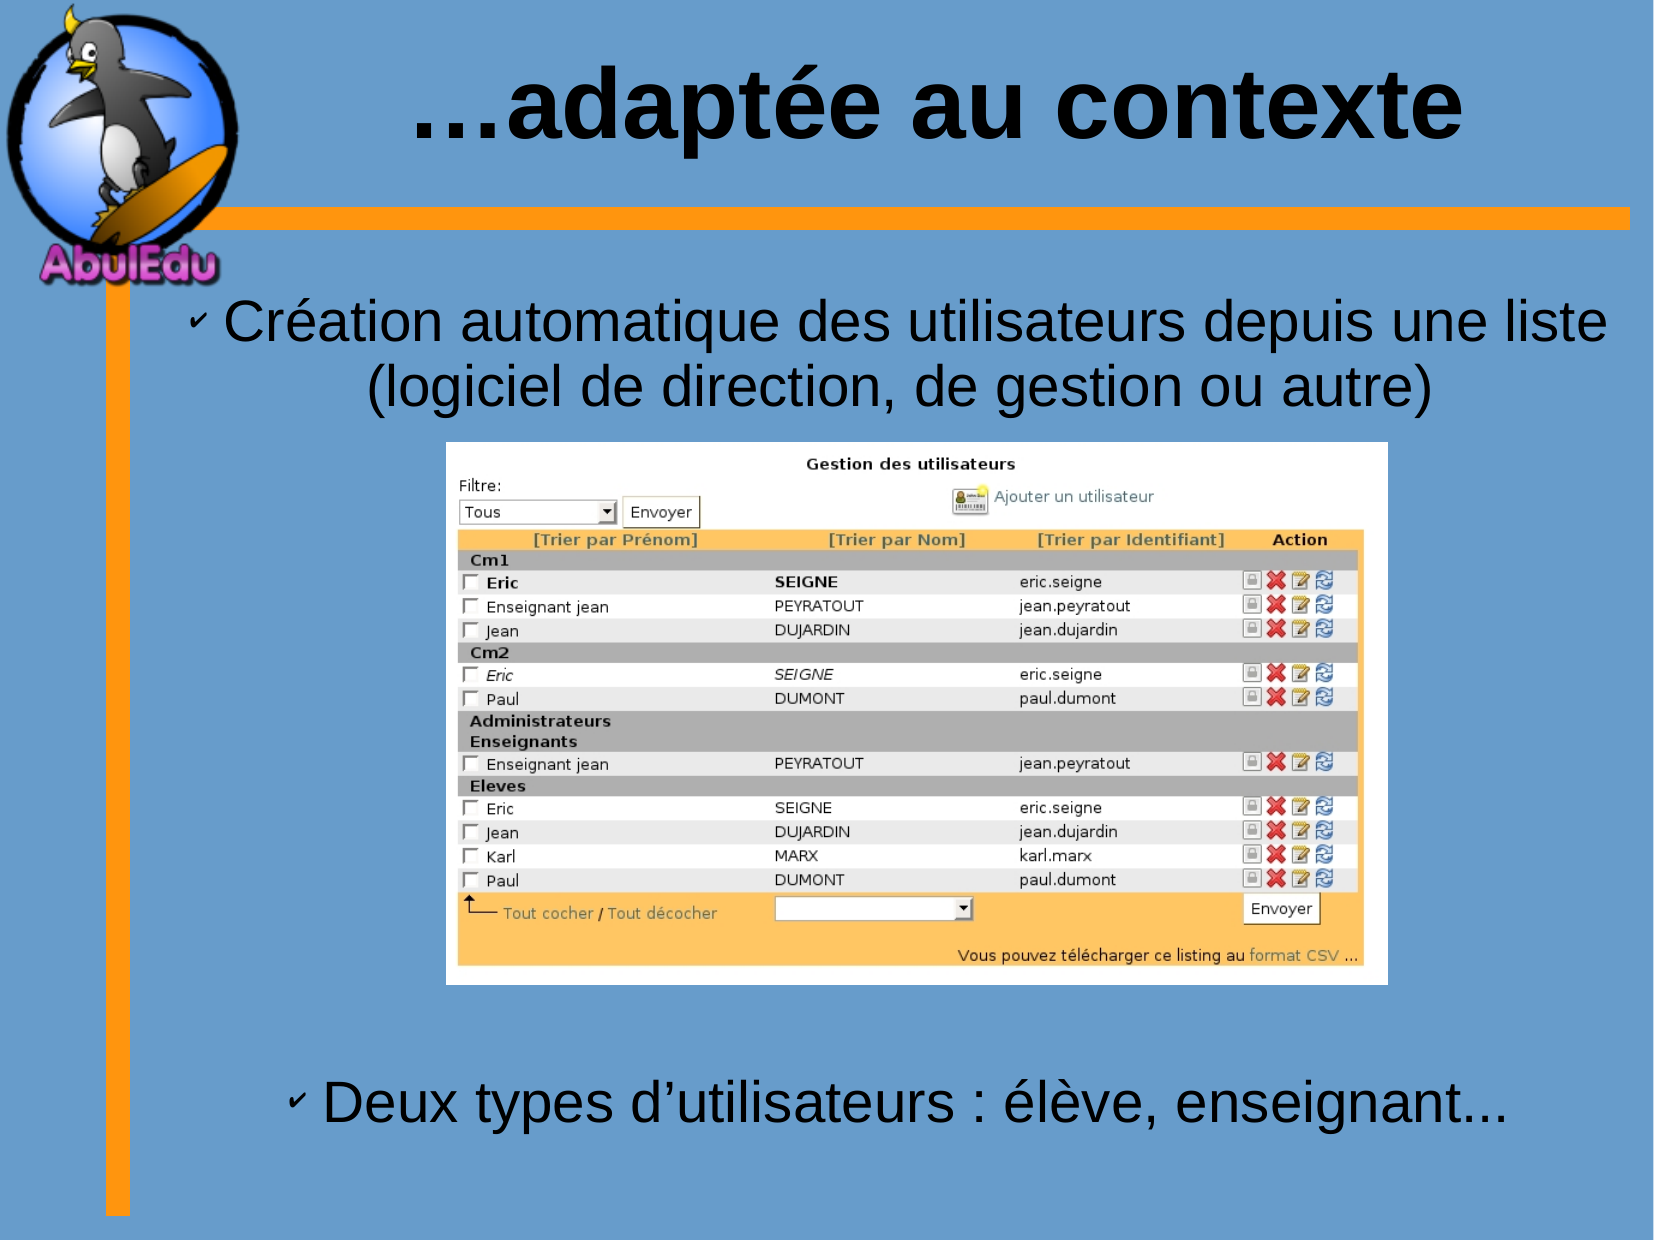

# …adaptée au contexte
 Création automatique des utilisateurs depuis une liste (logiciel de direction, de gestion ou autre)
 Deux types d’utilisateurs : élève, enseignant...